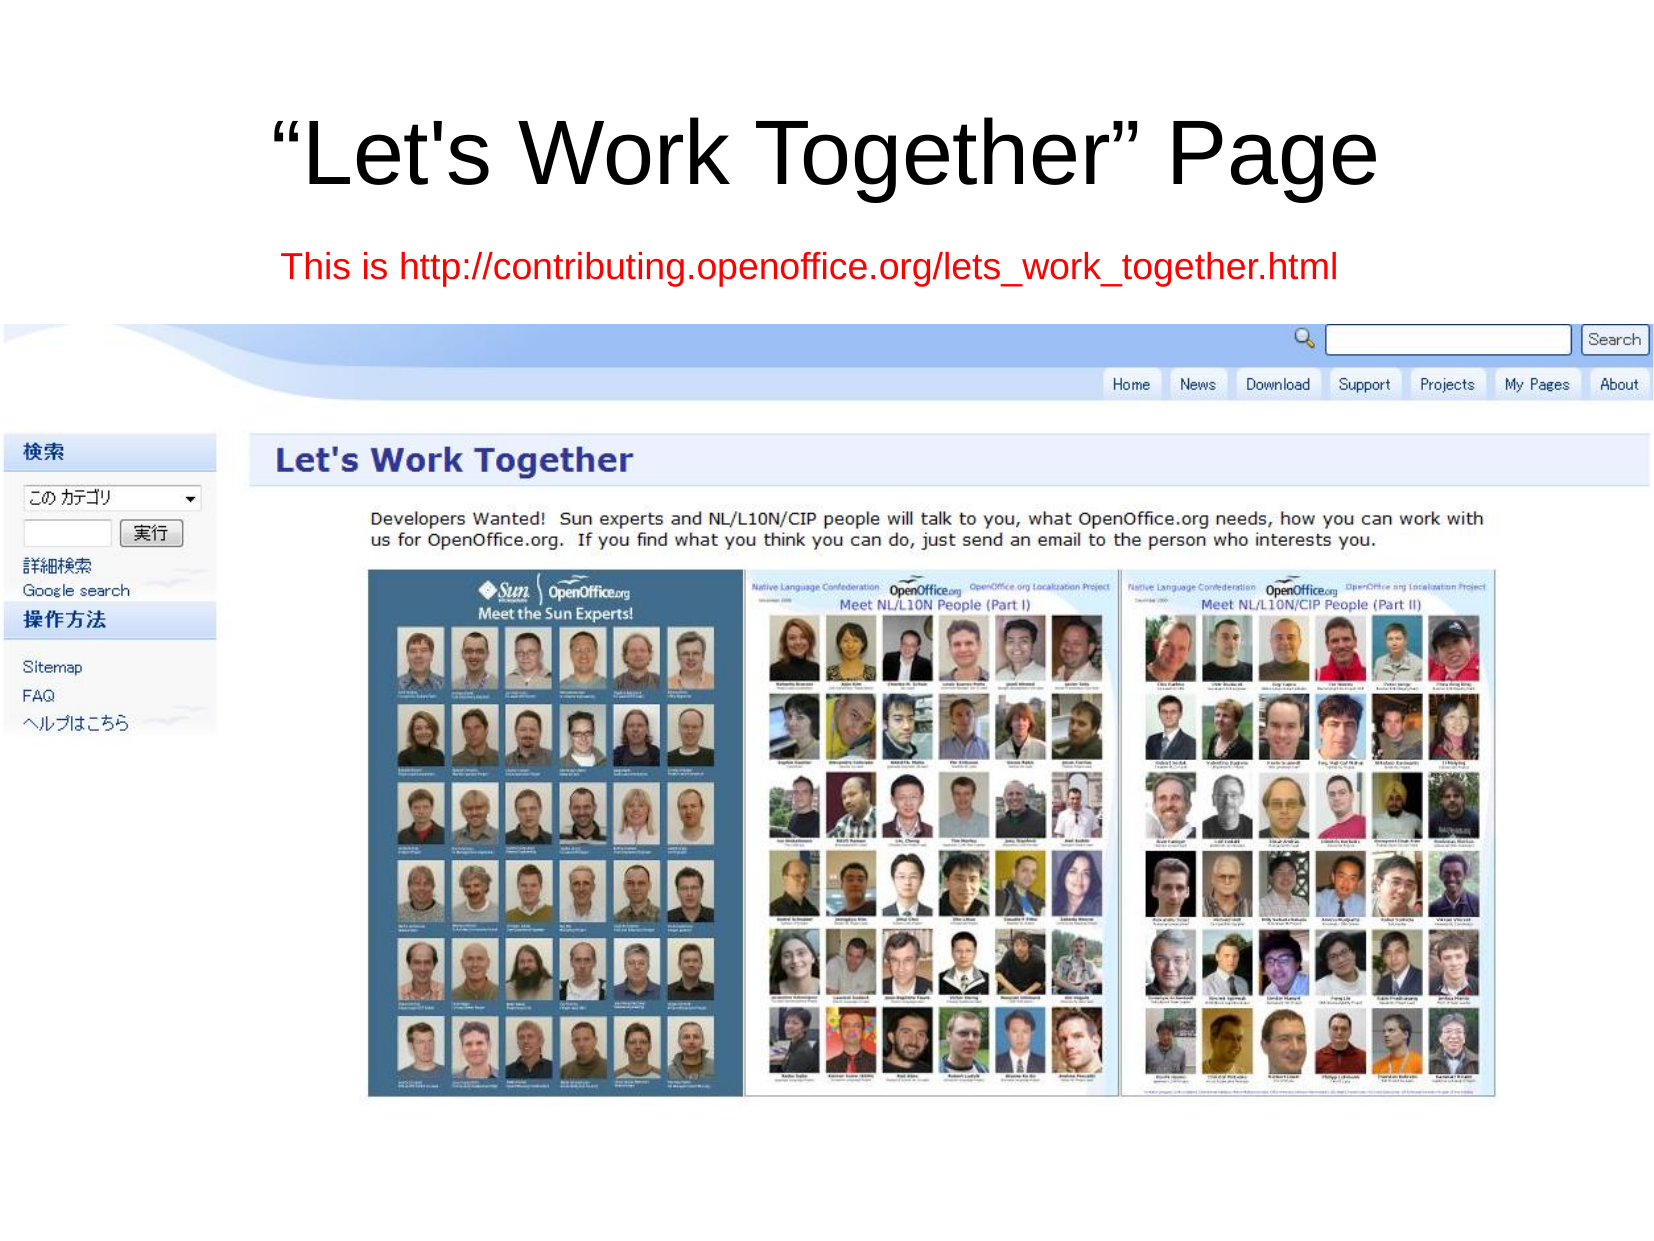

# “Let's Work Together” Page
This is http://contributing.openoffice.org/lets_work_together.html